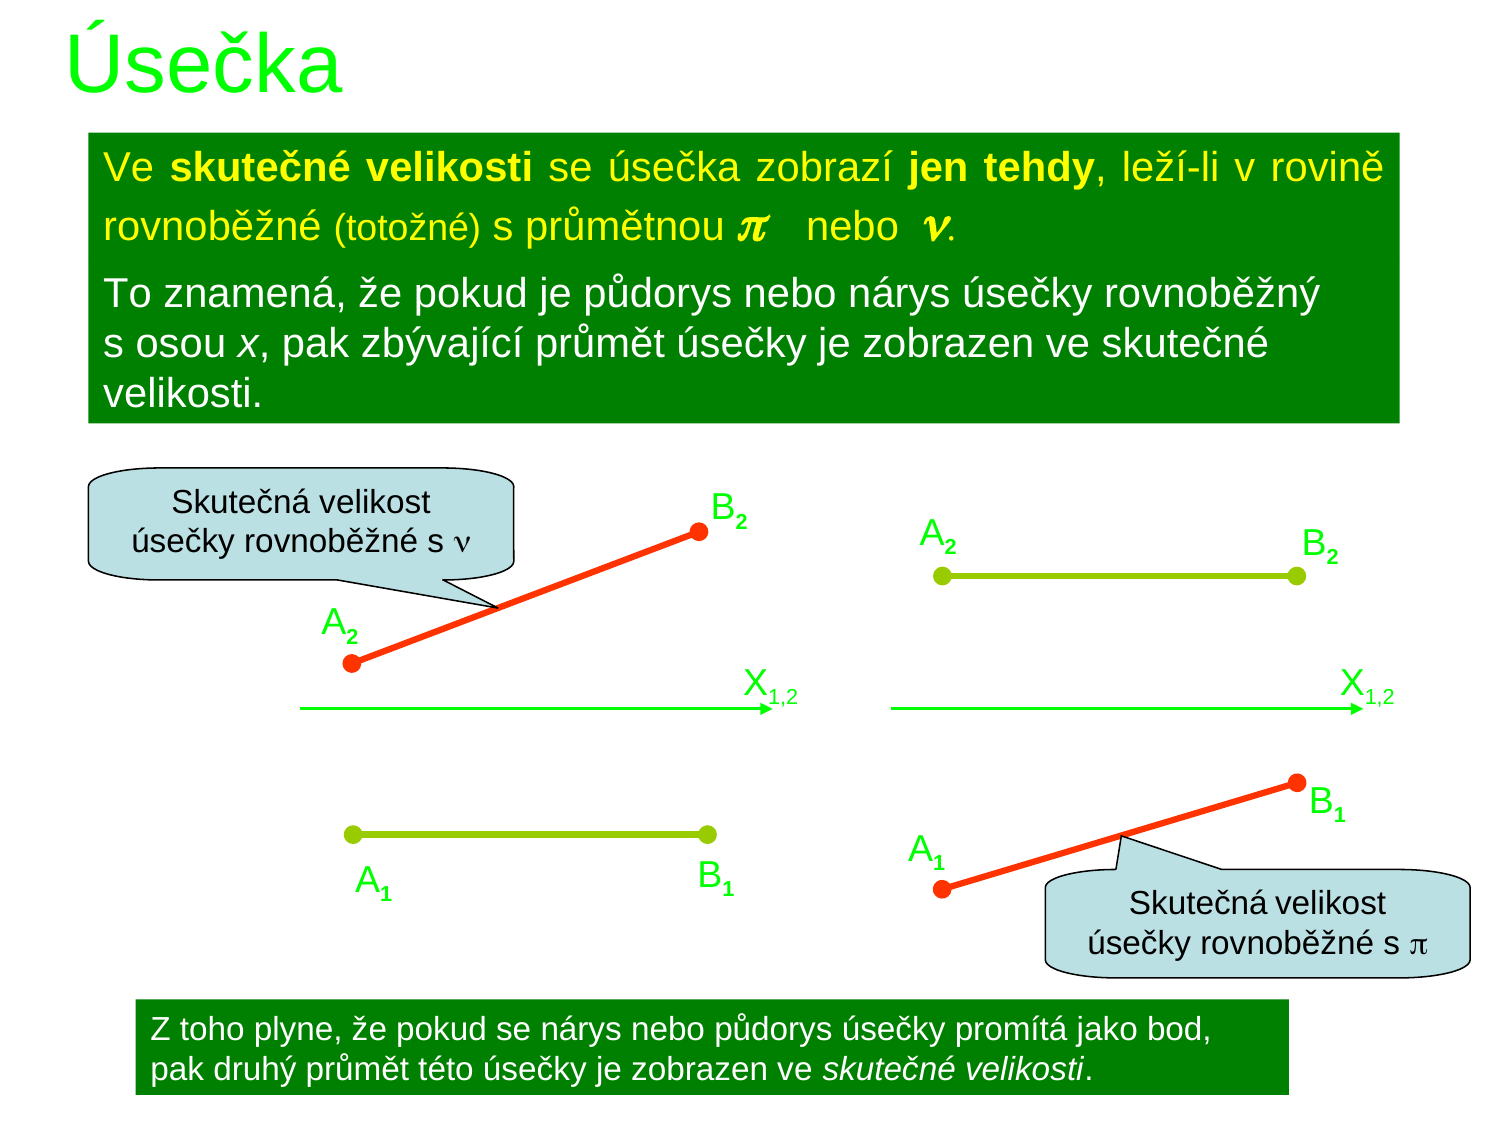

# Úsečka
Ve skutečné velikosti se úsečka zobrazí jen tehdy, leží-li v rovině rovnoběžné (totožné) s průmětnou nebo
To znamená, že pokud je půdorys nebo nárys úsečky rovnoběžný
s osou x, pak zbývající průmět úsečky je zobrazen ve skutečné velikosti.
Skutečná velikost úsečky rovnoběžné s 
B2
A2
B2
A2
X1,2
X1,2
B1
A1
B1
A1
Skutečná velikost úsečky rovnoběžné s 
Z toho plyne, že pokud se nárys nebo půdorys úsečky promítá jako bod, pak druhý průmět této úsečky je zobrazen ve skutečné velikosti.